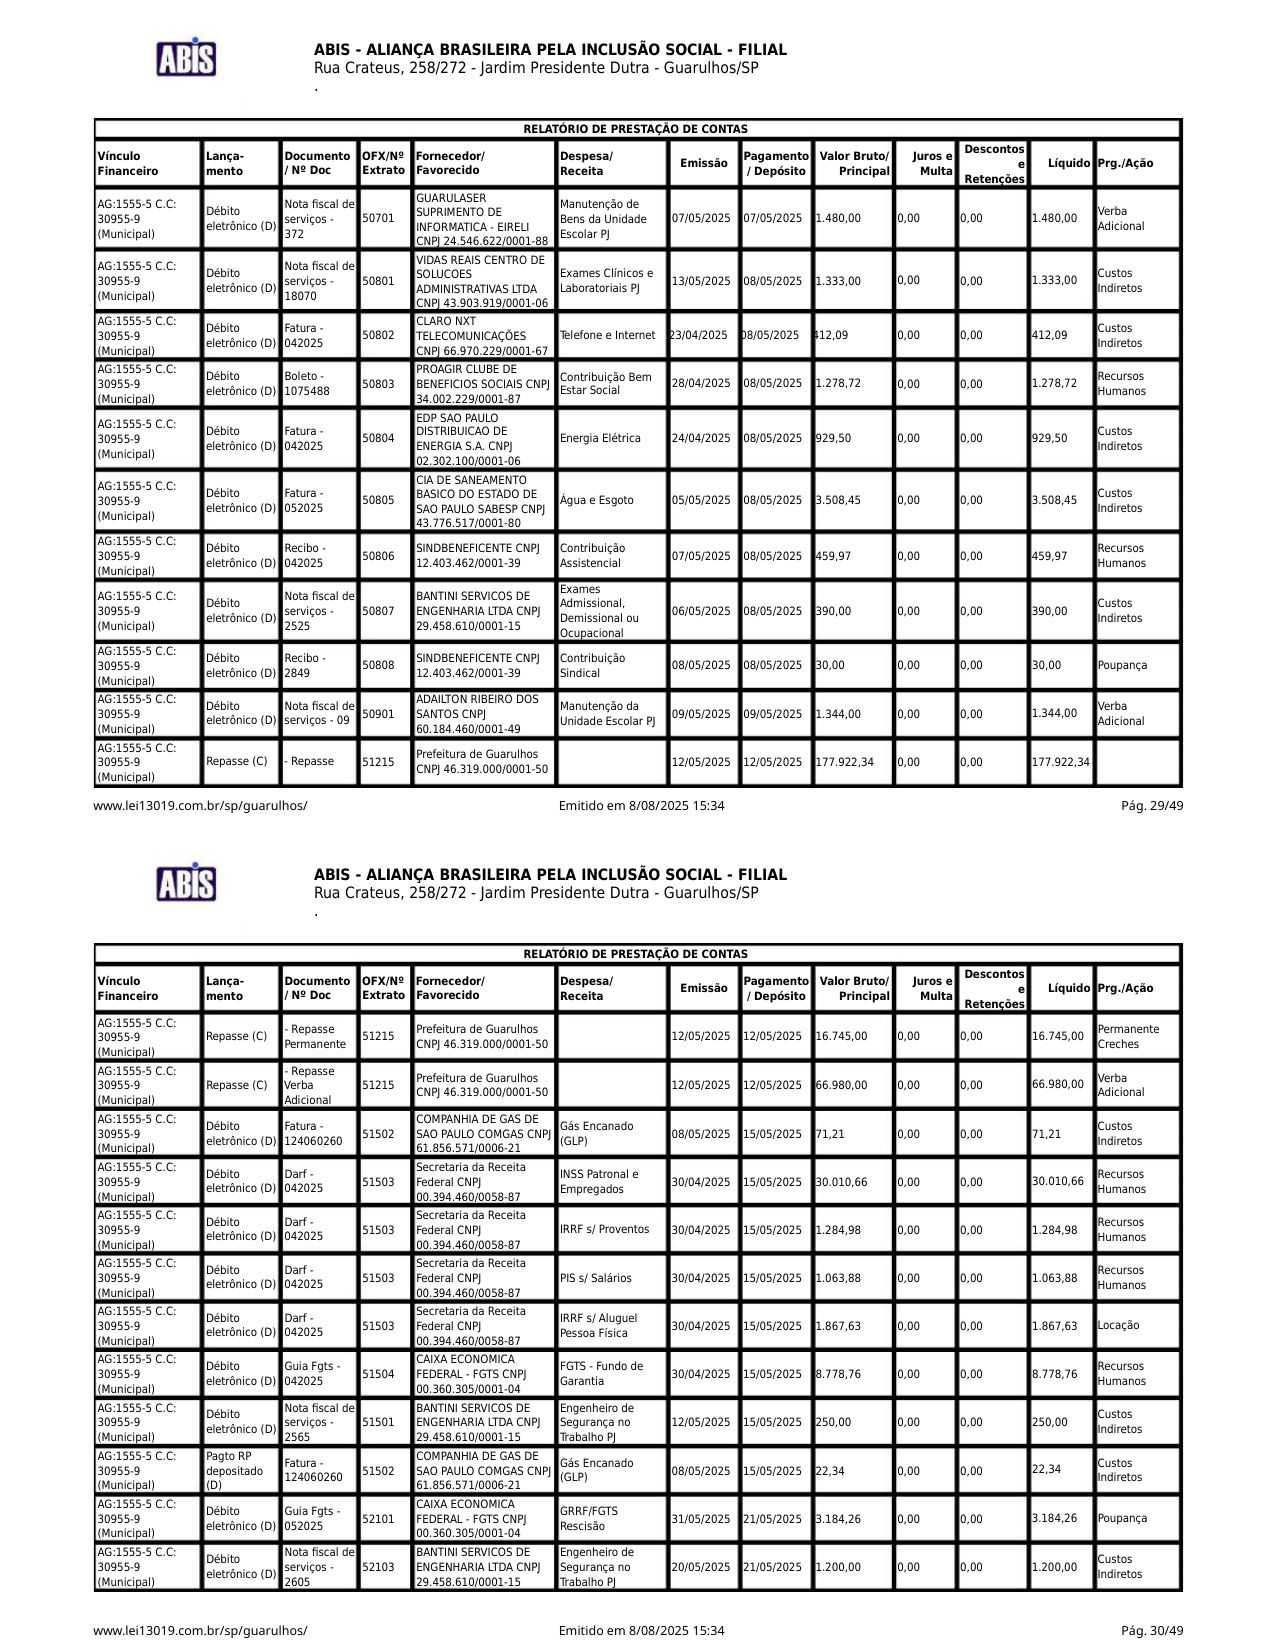

ABIS - ALIANÇA BRASILEIRA PELA INCLUSÃO SOCIAL - FILIAL
Rua Crateus, 258/272 - Jardim Presidente Dutra - Guarulhos/SP
.
RELATÓRIO DE PRESTAÇÃO DE CONTAS
Descontos
e
Retenções
Vínculo
Financeiro
Lança-
mento
Documento OFX/Nº Fornecedor/
Despesa/
Receita
Pagamento Valor Bruto/
/ Depósito Principal
Juros e
Multa
Emissão
Líquido Prg./Ação
/ Nº Doc
Extrato Favorecido
GUARULASER
SUPRIMENTO DE
INFORMATICA - EIRELI
CNPJ 24.546.622/0001-88
AG:1555-5 C.C:
30955-9
(Municipal)
Nota ﬁscal de
serviços -
372
Manutenção de
Bens da Unidade
Escolar PJ
Débito
eletrônico (D)
Verba
Adicional
50701
50801
07/05/2025 07/05/2025 1.480,00
13/05/2025 08/05/2025 1.333,00
0,00
0,00
0,00
1.480,00
VIDAS REAIS CENTRO DE
SOLUCOES
ADMINISTRATIVAS LTDA
CNPJ 43.903.919/0001-06
AG:1555-5 C.C:
30955-9
(Municipal)
Nota ﬁscal de
serviços -
18070
Débito
eletrônico (D)
Exames Clínicos e
Laboratoriais PJ
Custos
Indiretos
0,00
1.333,00
AG:1555-5 C.C:
30955-9
(Municipal)
CLARO NXT
TELECOMUNICAÇÕES
CNPJ 66.970.229/0001-67
Débito
eletrônico (D) 042025
Fatura -
Custos
Indiretos
50802
50803
Telefone e Internet 23/04/2025 08/05/2025 412,09
Contribuição Bem
0,00
0,00
0,00
0,00
412,09
AG:1555-5 C.C:
30955-9
(Municipal)
PROAGIR CLUBE DE
BENEFICIOS SOCIAIS CNPJ
34.002.229/0001-87
Débito
eletrônico (D) 1075488
Boleto -
Recursos
Humanos
28/04/2025 08/05/2025 1.278,72
1.278,72
Estar Social
EDP SAO PAULO
AG:1555-5 C.C:
30955-9
(Municipal)
Débito
eletrônico (D) 042025
Fatura -
DISTRIBUICAO DE
ENERGIA S.A. CNPJ
02.302.100/0001-06
Custos
Indiretos
50804
Energia Elétrica
24/04/2025 08/05/2025 929,50
0,00
0,00
929,50
CIA DE SANEAMENTO
BASICO DO ESTADO DE
SAO PAULO SABESP CNPJ
43.776.517/0001-80
AG:1555-5 C.C:
30955-9
(Municipal)
Débito
eletrônico (D) 052025
Fatura -
Custos
Indiretos
50805
50806
50807
Água e Esgoto
05/05/2025 08/05/2025 3.508,45
07/05/2025 08/05/2025 459,97
06/05/2025 08/05/2025 390,00
0,00
0,00
0,00
0,00
0,00
0,00
3.508,45
459,97
390,00
AG:1555-5 C.C:
30955-9
(Municipal)
Débito
eletrônico (D) 042025
Recibo -
SINDBENEFICENTE CNPJ
12.403.462/0001-39
Contribuição
Assistencial
Recursos
Humanos
Exames
AG:1555-5 C.C:
30955-9
(Municipal)
Nota ﬁscal de
serviços -
2525
BANTINI SERVICOS DE
ENGENHARIA LTDA CNPJ
29.458.610/0001-15
Débito
eletrônico (D)
Admissional,
Demissional ou
Ocupacional
Custos
Indiretos
AG:1555-5 C.C:
30955-9
(Municipal)
Débito
eletrônico (D) 2849
Recibo -
SINDBENEFICENTE CNPJ
12.403.462/0001-39
Contribuição
Sindical
50808
50901
51215
08/05/2025 08/05/2025 30,00
09/05/2025 09/05/2025 1.344,00
12/05/2025 12/05/2025 177.922,34
0,00
0,00
0,00
0,00
0,00
0,00
30,00
Poupança
AG:1555-5 C.C:
30955-9
(Municipal)
ADAILTON RIBEIRO DOS
SANTOS CNPJ
60.184.460/0001-49
Débito
Nota ﬁscal de
Manutenção da
Unidade Escolar PJ
Verba
Adicional
1.344,00
177.922,34
eletrônico (D) serviços - 09
AG:1555-5 C.C:
30955-9
(Municipal)
Prefeitura de Guarulhos
CNPJ 46.319.000/0001-50
Repasse (C) - Repasse
www.lei13019.com.br/sp/guarulhos/
Emitido em 8/08/2025 15:34
Pág. 29/49
ABIS - ALIANÇA BRASILEIRA PELA INCLUSÃO SOCIAL - FILIAL
Rua Crateus, 258/272 - Jardim Presidente Dutra - Guarulhos/SP
.
RELATÓRIO DE PRESTAÇÃO DE CONTAS
Descontos
e
Retenções
Vínculo
Financeiro
Lança-
mento
Documento OFX/Nº Fornecedor/
Despesa/
Receita
Pagamento Valor Bruto/
/ Depósito Principal
Juros e
Multa
Emissão
Líquido Prg./Ação
/ Nº Doc
Extrato Favorecido
AG:1555-5 C.C:
30955-9
(Municipal)
- Repasse
Permanente
Prefeitura de Guarulhos
CNPJ 46.319.000/0001-50
Permanente
Creches
Repasse (C)
51215
51215
51502
51503
51503
51503
51503
51504
51501
51502
52101
52103
12/05/2025 12/05/2025 16.745,00
12/05/2025 12/05/2025 66.980,00
08/05/2025 15/05/2025 71,21
30/04/2025 15/05/2025 30.010,66
30/04/2025 15/05/2025 1.284,98
30/04/2025 15/05/2025 1.063,88
30/04/2025 15/05/2025 1.867,63
30/04/2025 15/05/2025 8.778,76
12/05/2025 15/05/2025 250,00
08/05/2025 15/05/2025 22,34
31/05/2025 21/05/2025 3.184,26
20/05/2025 21/05/2025 1.200,00
0,00
0,00
0,00
0,00
0,00
0,00
0,00
0,00
0,00
0,00
0,00
0,00
0,00
0,00
0,00
0,00
0,00
0,00
0,00
0,00
0,00
0,00
0,00
0,00
16.745,00
AG:1555-5 C.C:
30955-9
(Municipal)
- Repasse
Repasse (C) Verba
Adicional
Prefeitura de Guarulhos
CNPJ 46.319.000/0001-50
Verba
Adicional
66.980,00
71,21
AG:1555-5 C.C:
30955-9
(Municipal)
COMPANHIA DE GAS DE
SAO PAULO COMGAS CNPJ
61.856.571/0006-21
Débito
Fatura -
eletrônico (D) 124060260
Gás Encanado
(GLP)
Custos
Indiretos
AG:1555-5 C.C:
30955-9
(Municipal)
Secretaria da Receita
Federal CNPJ
00.394.460/0058-87
Débito
Darf -
INSS Patronal e
Empregados
Recursos
Humanos
30.010,66
1.284,98
1.063,88
1.867,63
8.778,76
250,00
eletrônico (D) 042025
AG:1555-5 C.C:
30955-9
(Municipal)
Secretaria da Receita
Federal CNPJ
00.394.460/0058-87
Débito
Darf -
Recursos
Humanos
IRRF s/ Proventos
PIS s/ Salários
eletrônico (D) 042025
AG:1555-5 C.C:
30955-9
(Municipal)
Secretaria da Receita
Federal CNPJ
00.394.460/0058-87
Débito
Darf -
Recursos
Humanos
eletrônico (D) 042025
AG:1555-5 C.C:
30955-9
(Municipal)
Secretaria da Receita
Federal CNPJ
00.394.460/0058-87
Débito
Darf -
IRRF s/ Aluguel
Pessoa Física
Locação
eletrônico (D) 042025
AG:1555-5 C.C:
30955-9
(Municipal)
CAIXA ECONOMICA
FEDERAL - FGTS CNPJ
00.360.305/0001-04
Débito
Guia Fgts -
eletrônico (D) 042025
FGTS - Fundo de
Garantia
Recursos
Humanos
AG:1555-5 C.C:
30955-9
(Municipal)
Nota ﬁscal de
serviços -
2565
BANTINI SERVICOS DE
ENGENHARIA LTDA CNPJ
29.458.610/0001-15
Engenheiro de
Segurança no
Trabalho PJ
Débito
eletrônico (D)
Custos
Indiretos
AG:1555-5 C.C:
30955-9
(Municipal)
Pagto RP
depositado
(D)
COMPANHIA DE GAS DE
SAO PAULO COMGAS CNPJ
61.856.571/0006-21
Fatura -
124060260
Gás Encanado
(GLP)
Custos
Indiretos
22,34
AG:1555-5 C.C:
30955-9
(Municipal)
CAIXA ECONOMICA
FEDERAL - FGTS CNPJ
00.360.305/0001-04
Débito
Guia Fgts -
eletrônico (D) 052025
GRRF/FGTS
Rescisão
3.184,26
1.200,00
Poupança
AG:1555-5 C.C:
30955-9
(Municipal)
Nota ﬁscal de
serviços -
2605
BANTINI SERVICOS DE
ENGENHARIA LTDA CNPJ
29.458.610/0001-15
Engenheiro de
Segurança no
Trabalho PJ
Débito
eletrônico (D)
Custos
Indiretos
www.lei13019.com.br/sp/guarulhos/
Emitido em 8/08/2025 15:34
Pág. 30/49